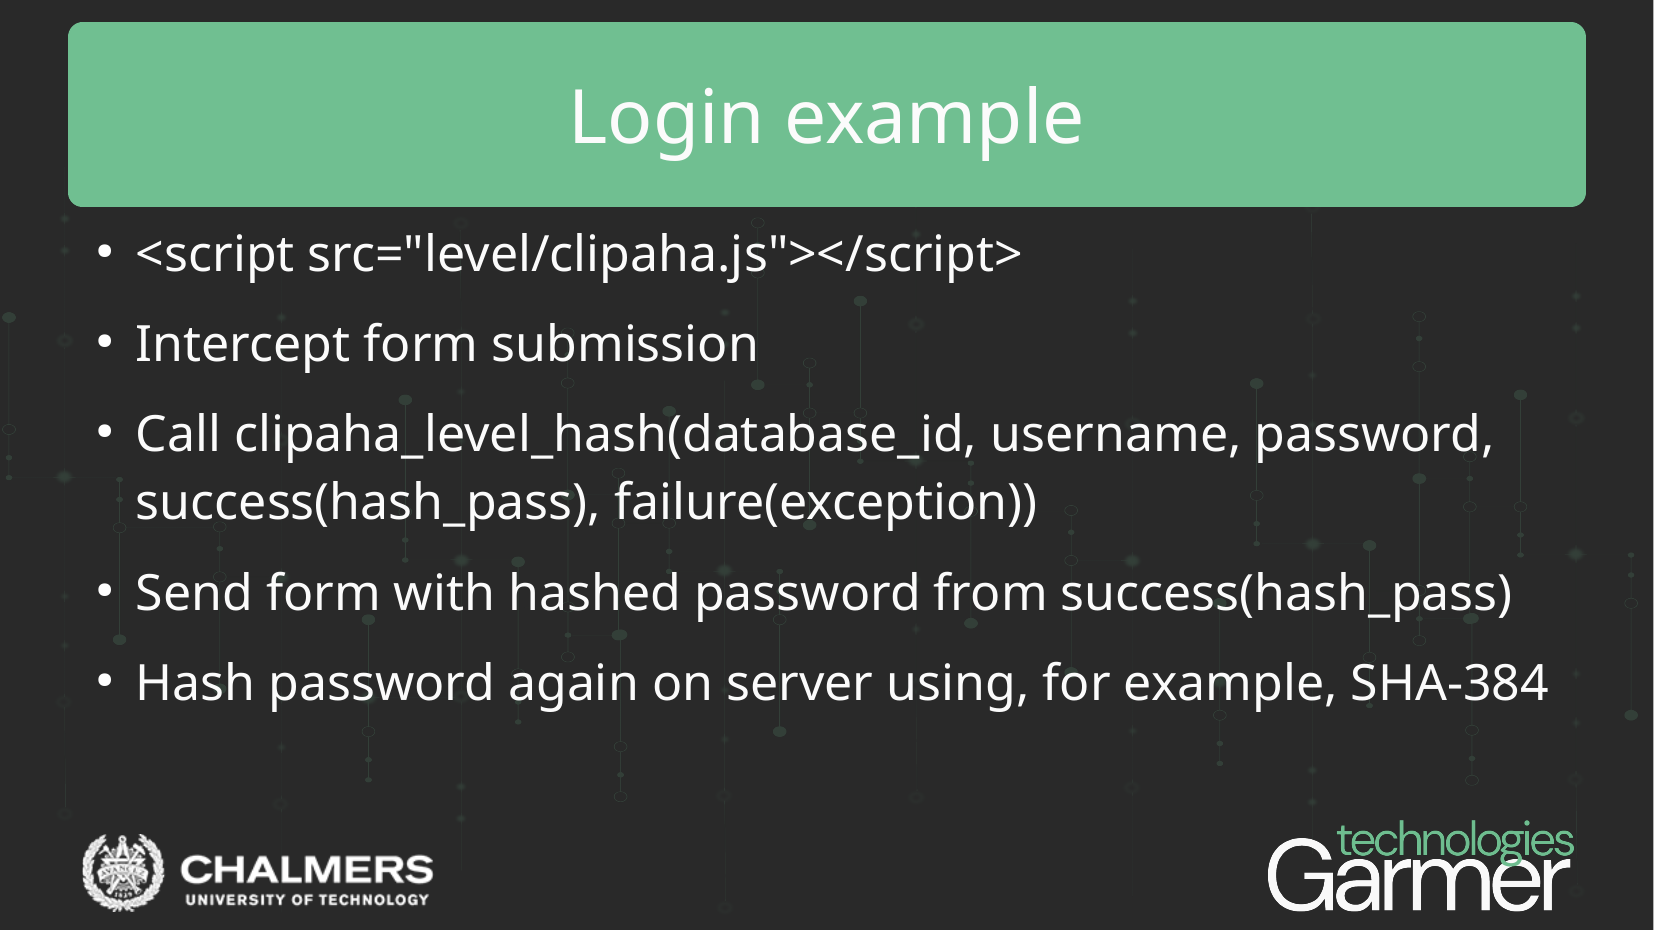

# Login example
<script src="level/clipaha.js"></script>
Intercept form submission
Call clipaha_level_hash(database_id, username, password, success(hash_pass), failure(exception))
Send form with hashed password from success(hash_pass)
Hash password again on server using, for example, SHA-384